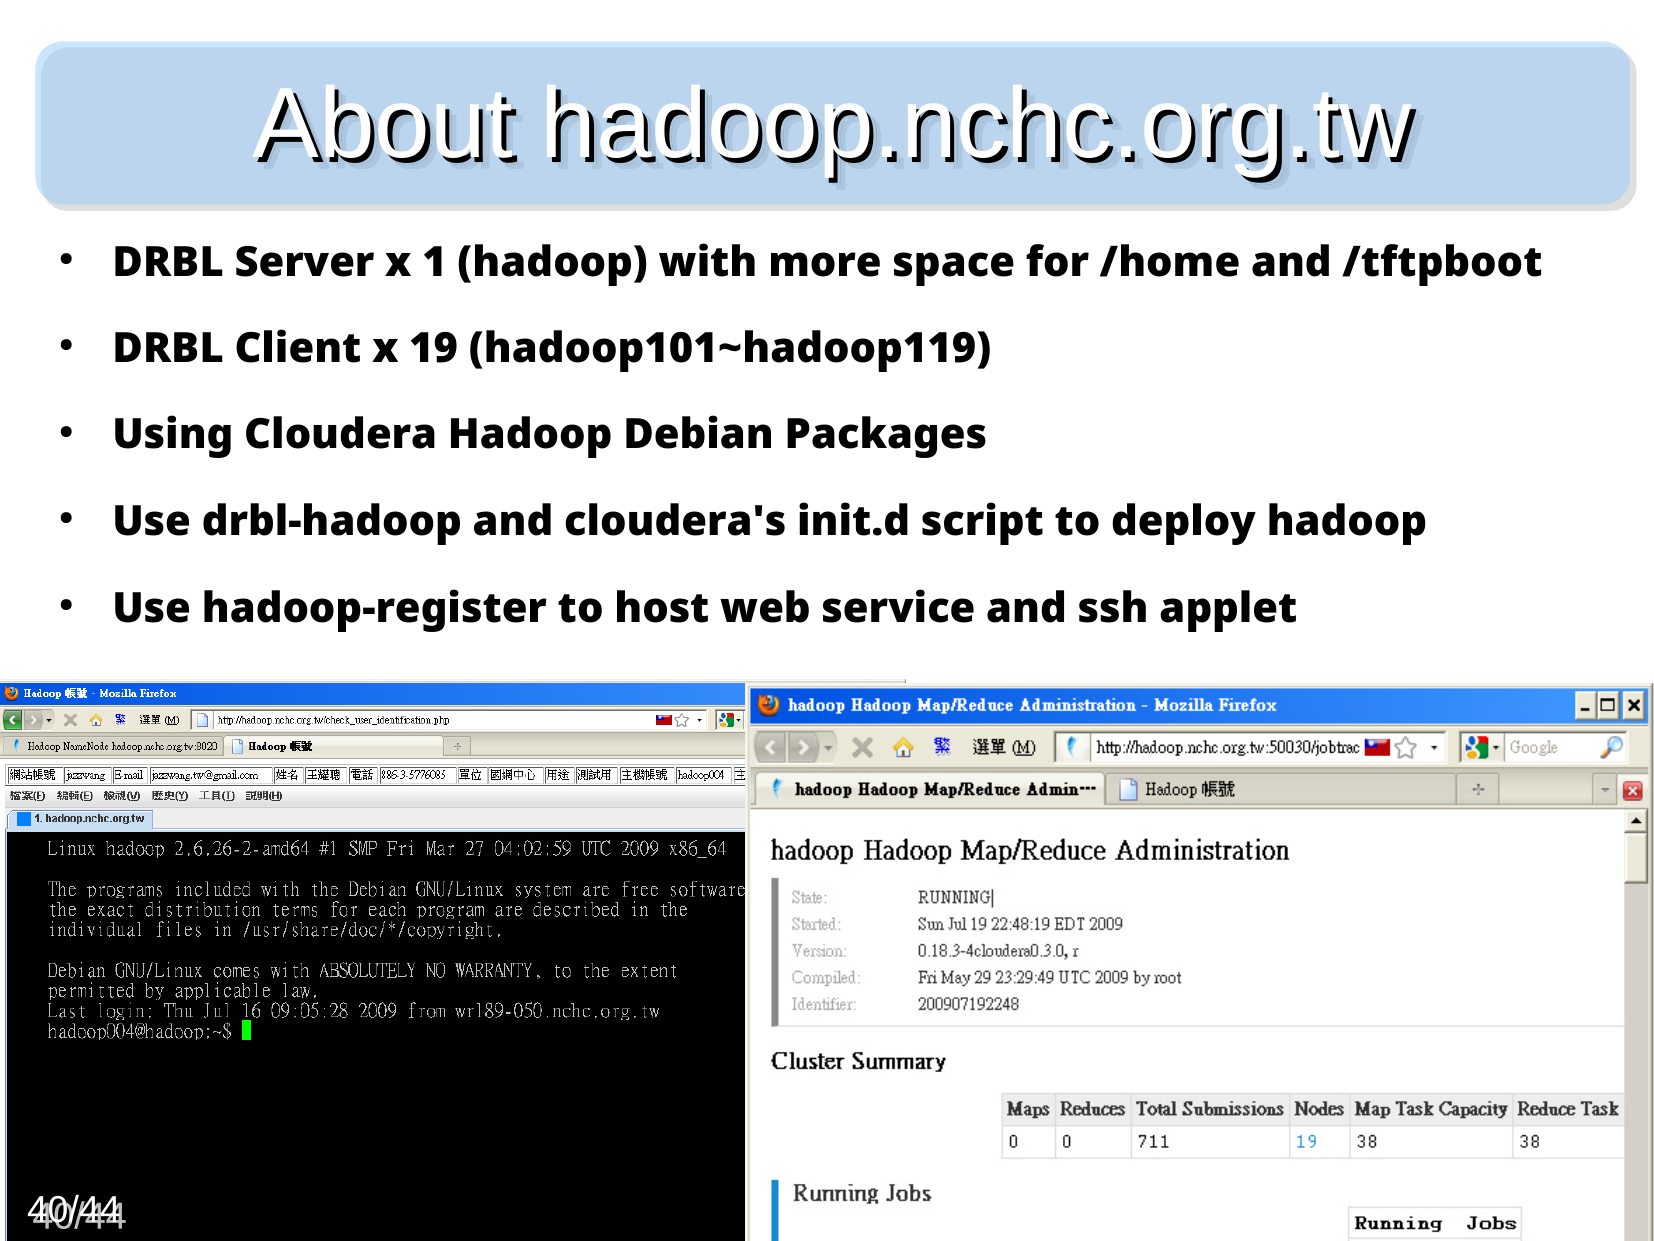

About hadoop.nchc.org.tw
# DRBL Server x 1 (hadoop) with more space for /home and /tftpboot
DRBL Client x 19 (hadoop101~hadoop119)
Using Cloudera Hadoop Debian Packages
Use drbl-hadoop and cloudera's init.d script to deploy hadoop
Use hadoop-register to host web service and ssh applet